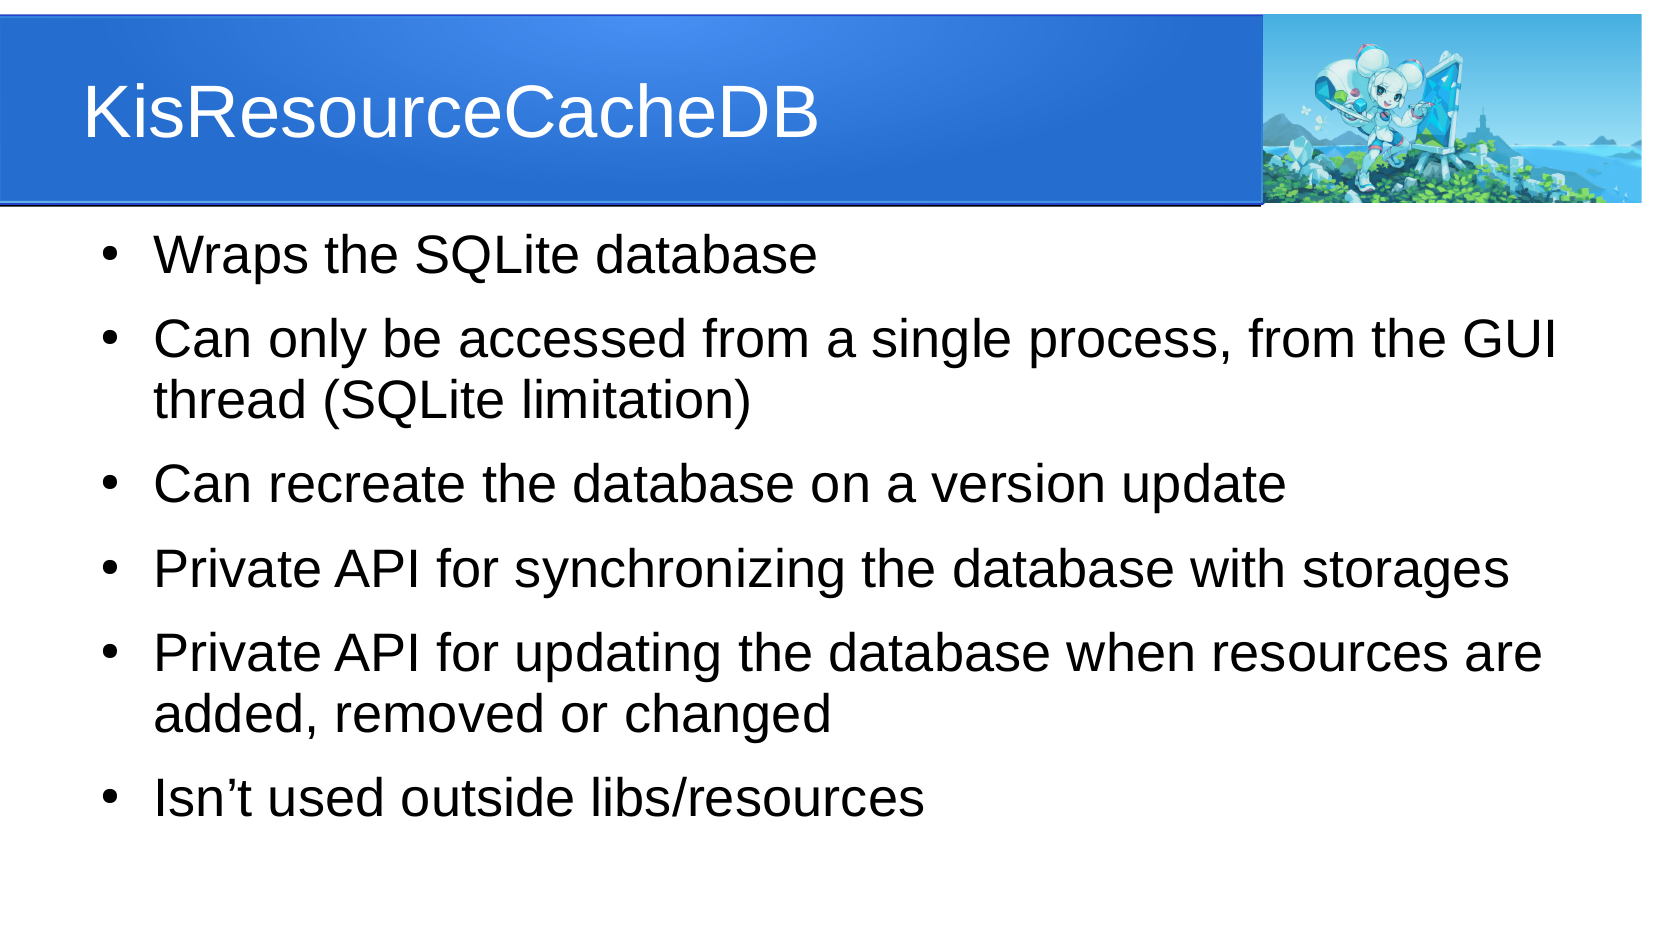

# KisResourceCacheDB
Wraps the SQLite database
Can only be accessed from a single process, from the GUI thread (SQLite limitation)
Can recreate the database on a version update
Private API for synchronizing the database with storages
Private API for updating the database when resources are added, removed or changed
Isn’t used outside libs/resources